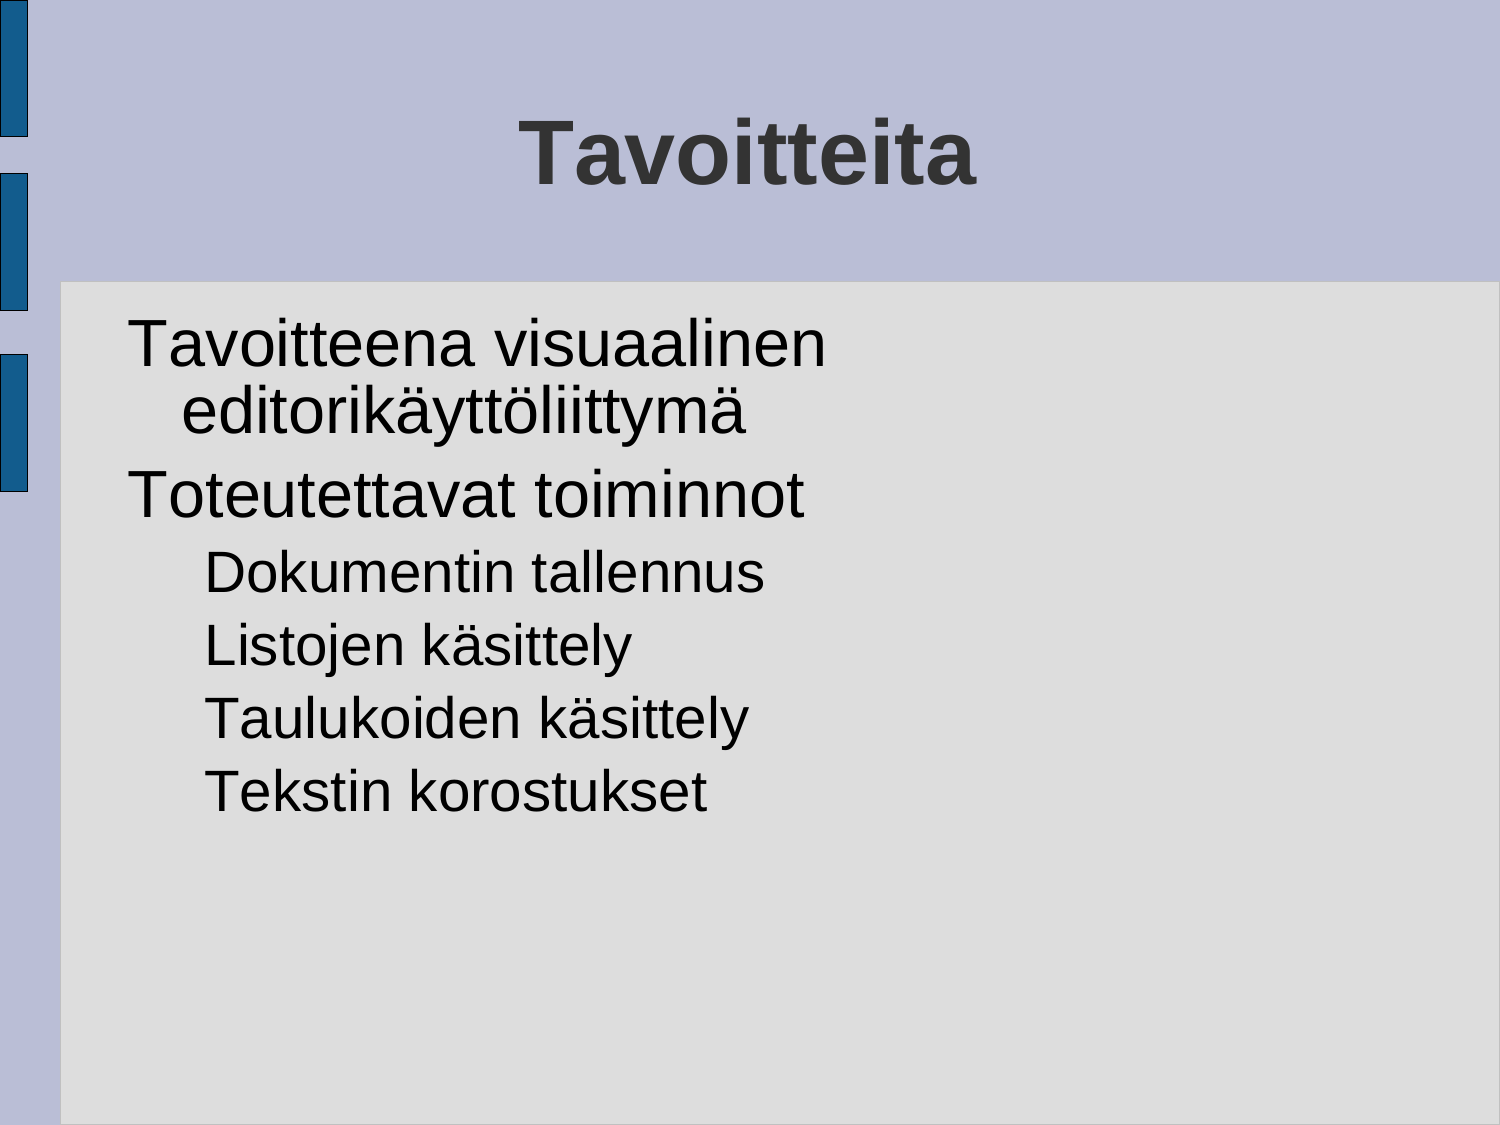

# Tavoitteita
Tavoitteena visuaalinen editorikäyttöliittymä
Toteutettavat toiminnot
Dokumentin tallennus
Listojen käsittely
Taulukoiden käsittely
Tekstin korostukset